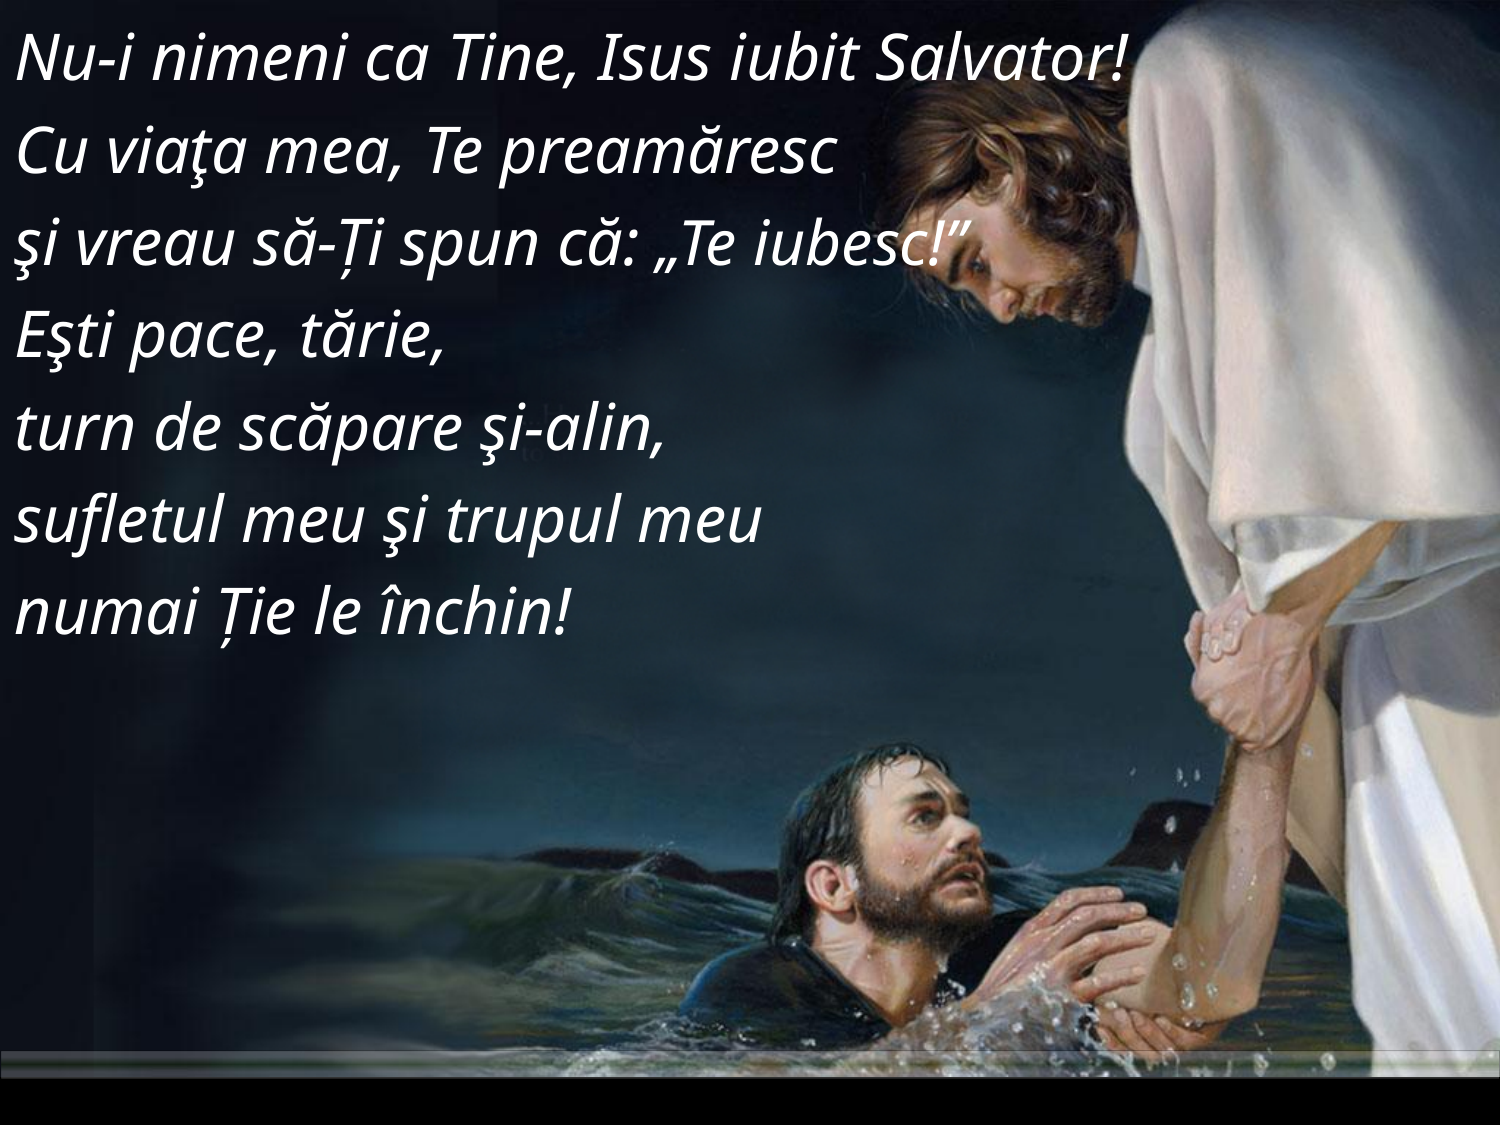

Nu-i nimeni ca Tine, Isus iubit Salvator!
Cu viaţa mea, Te preamăresc
şi vreau să-Ți spun că: „Te iubesc!”
Eşti pace, tărie,
turn de scăpare şi-alin,
sufletul meu şi trupul meu
numai Ție le închin!